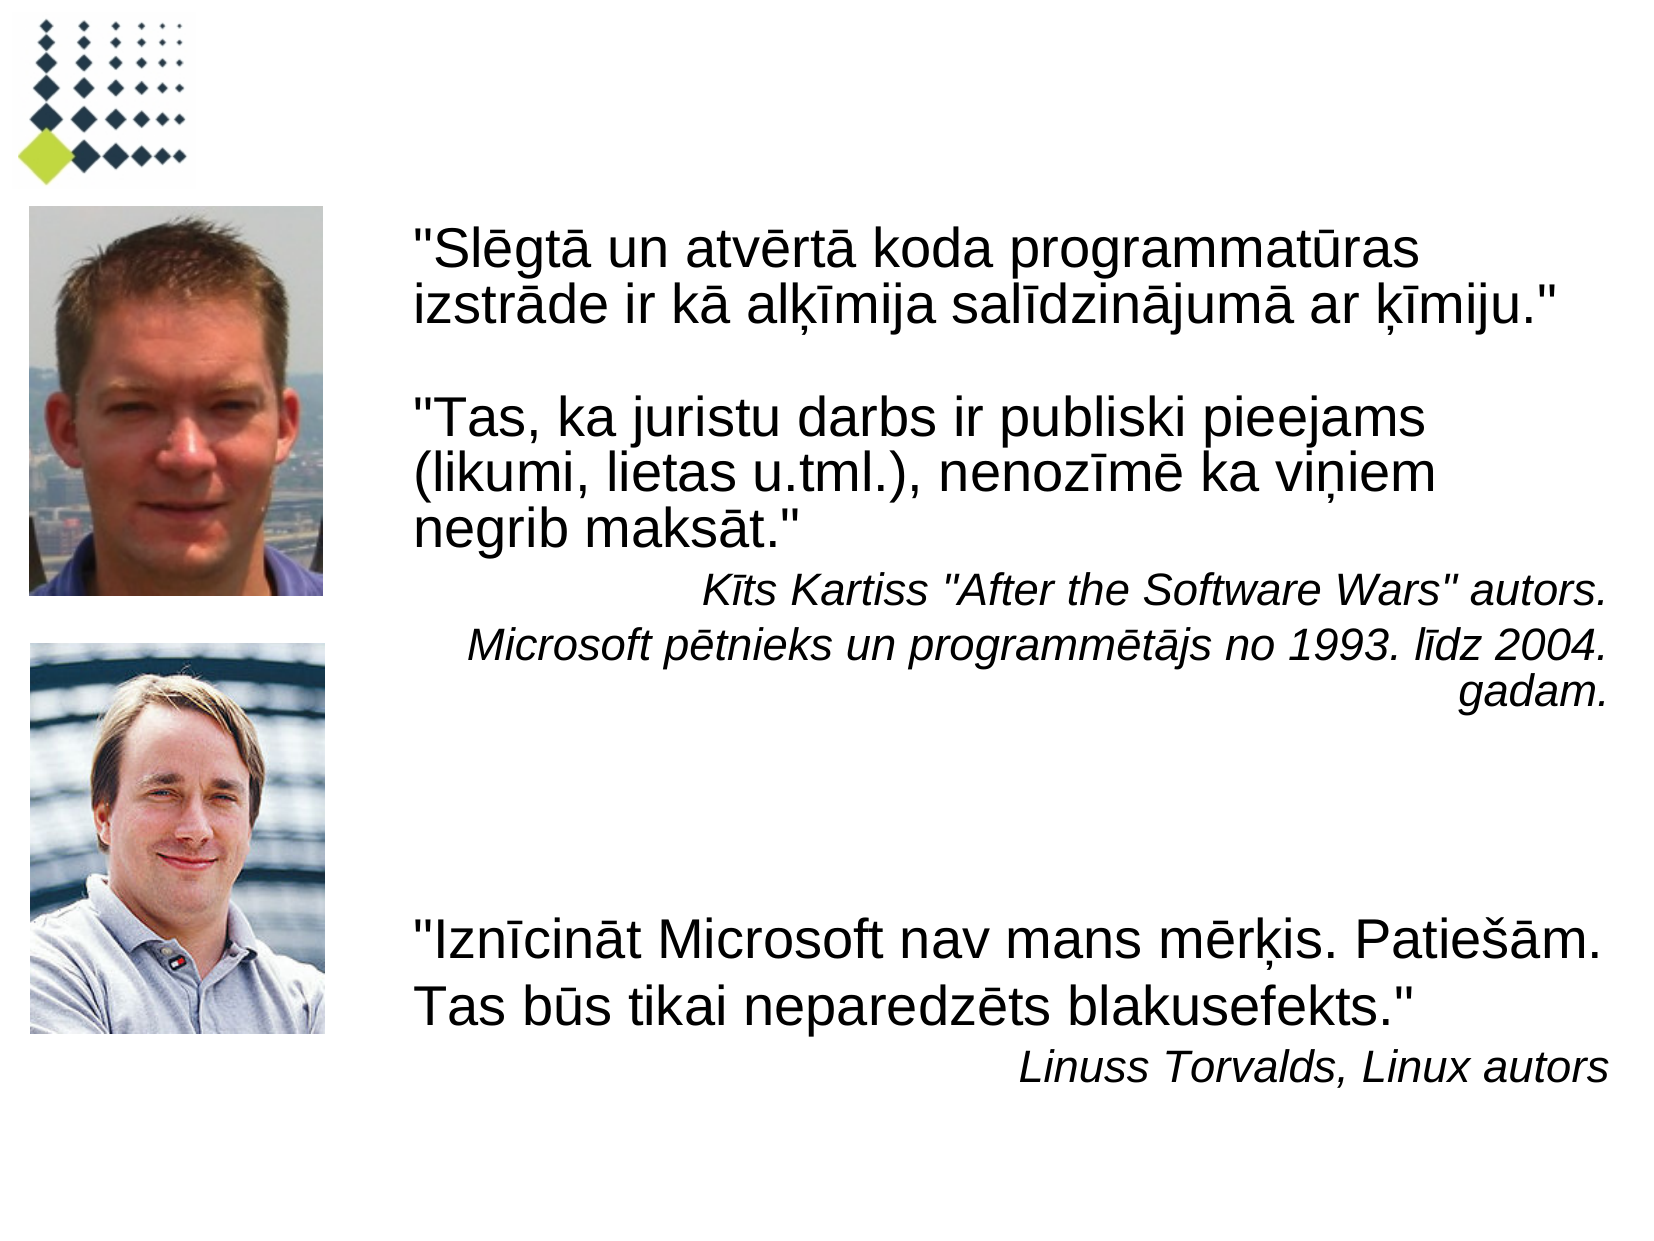

#
"Slēgtā un atvērtā koda programmatūras izstrāde ir kā alķīmija salīdzinājumā ar ķīmiju."
"Tas, ka juristu darbs ir publiski pieejams (likumi, lietas u.tml.), nenozīmē ka viņiem negrib maksāt."
Kīts Kartiss "After the Software Wars" autors.
Microsoft pētnieks un programmētājs no 1993. līdz 2004. gadam.
"Iznīcināt Microsoft nav mans mērķis. Patiešām.
Tas būs tikai neparedzēts blakusefekts."
Linuss Torvalds, Linux autors